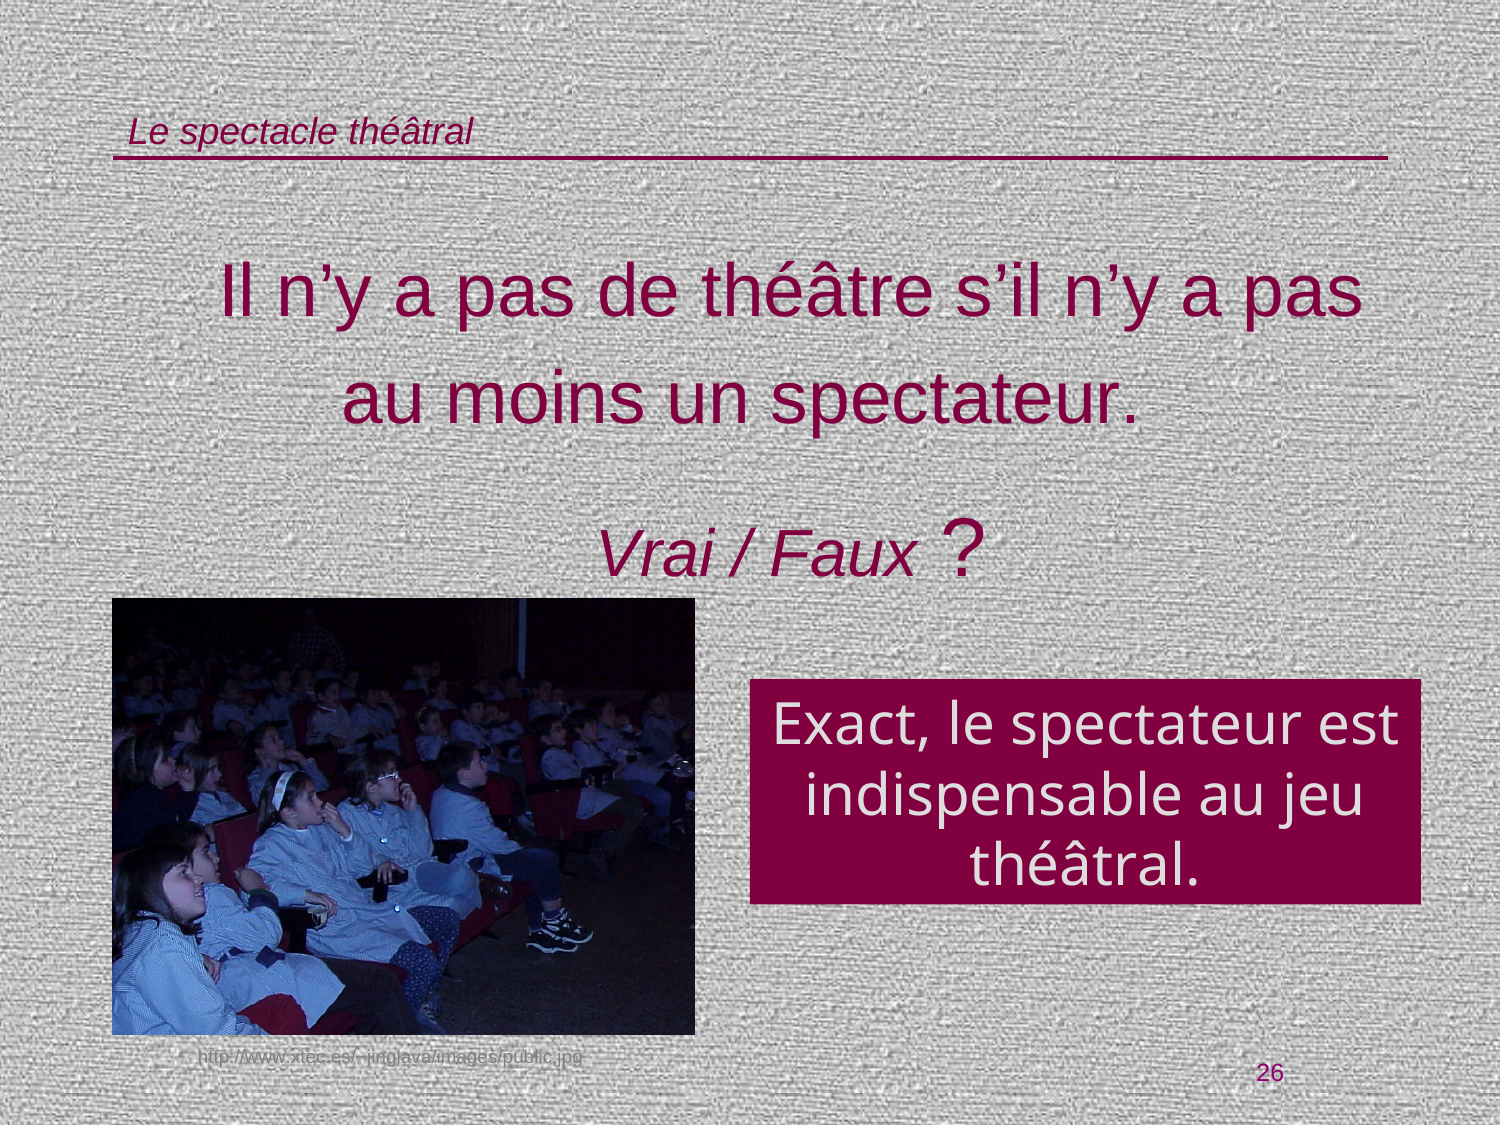

Il n’y a pas de théâtre s’il n’y a pas au moins un spectateur.
Vrai / Faux ?
http://www.xtec.es/~jinglava/images/public.jpg
Exact, le spectateur est indispensable au jeu théâtral.
26